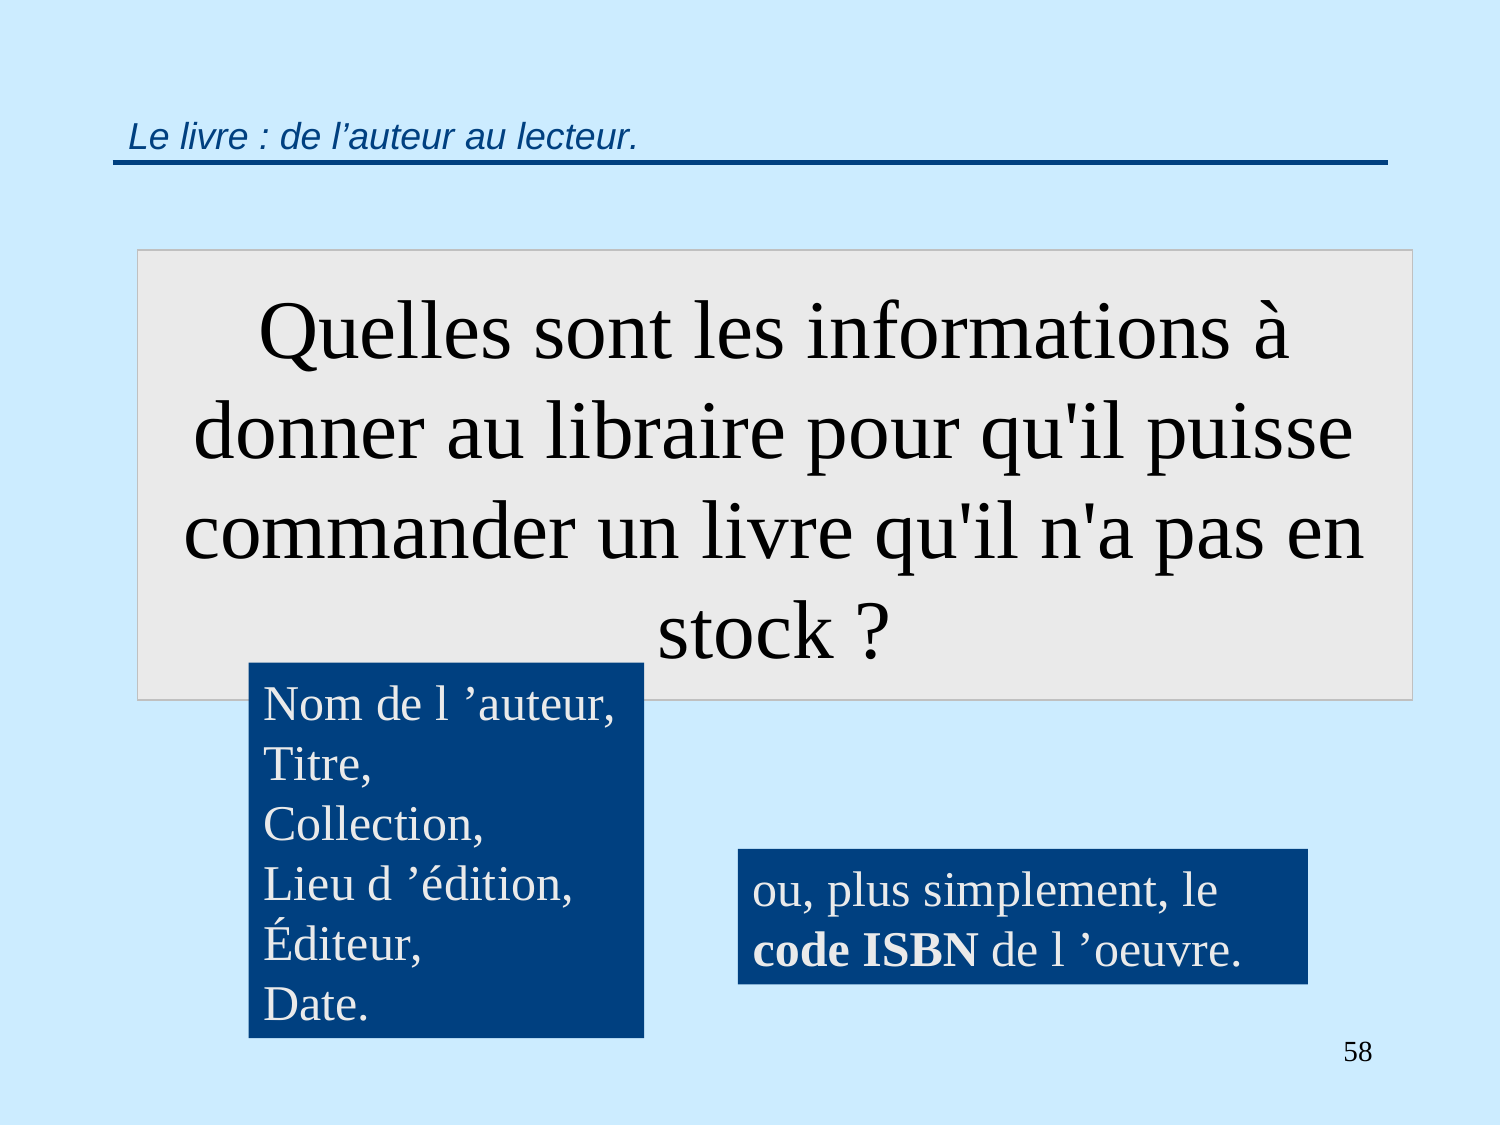

Le livre : de l’auteur au lecteur.
# Quelles sont les informations à donner au libraire pour qu'il puisse commander un livre qu'il n'a pas en stock ?
Nom de l ’auteur,
Titre,
Collection,
Lieu d ’édition,
Éditeur,
Date.
ou, plus simplement, le code ISBN de l ’oeuvre.
58